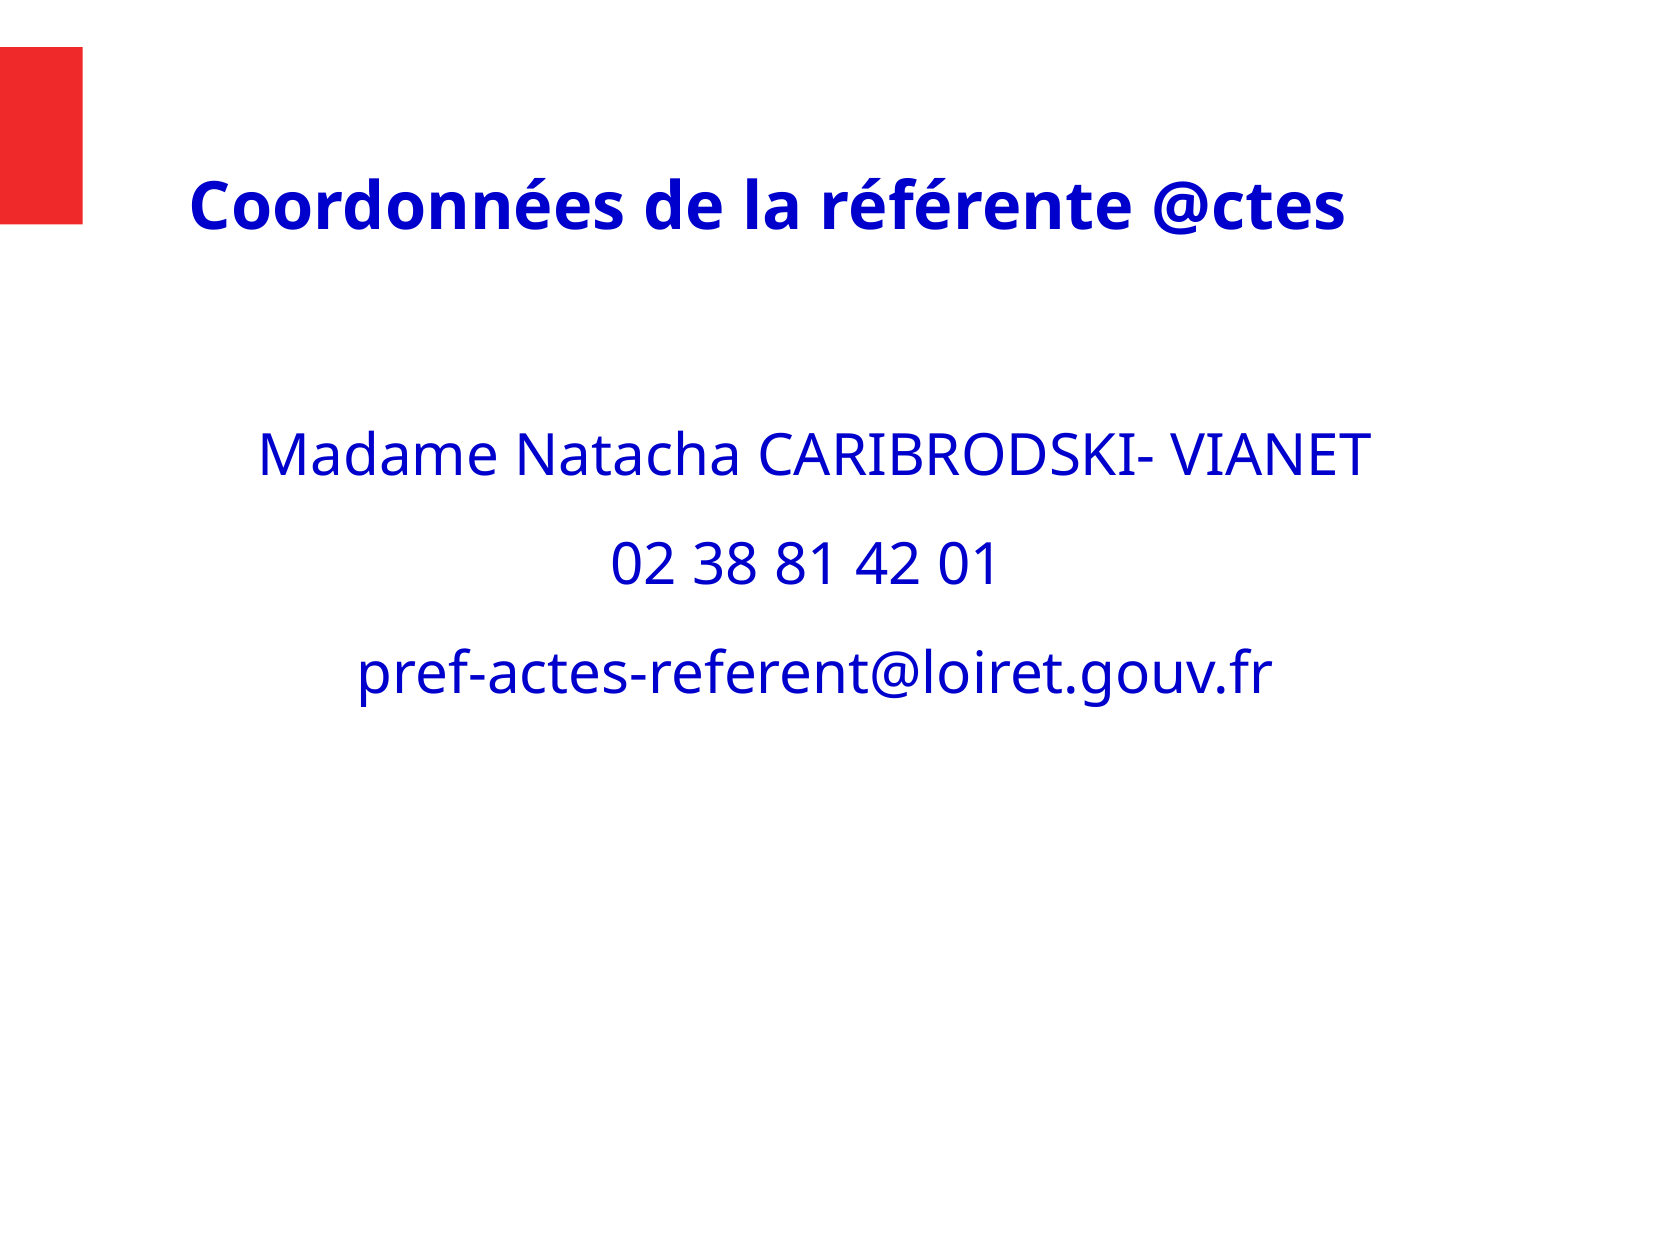

# Coordonnées de la référente @ctes
Madame Natacha CARIBRODSKI- VIANET
02 38 81 42 01
pref-actes-referent@loiret.gouv.fr